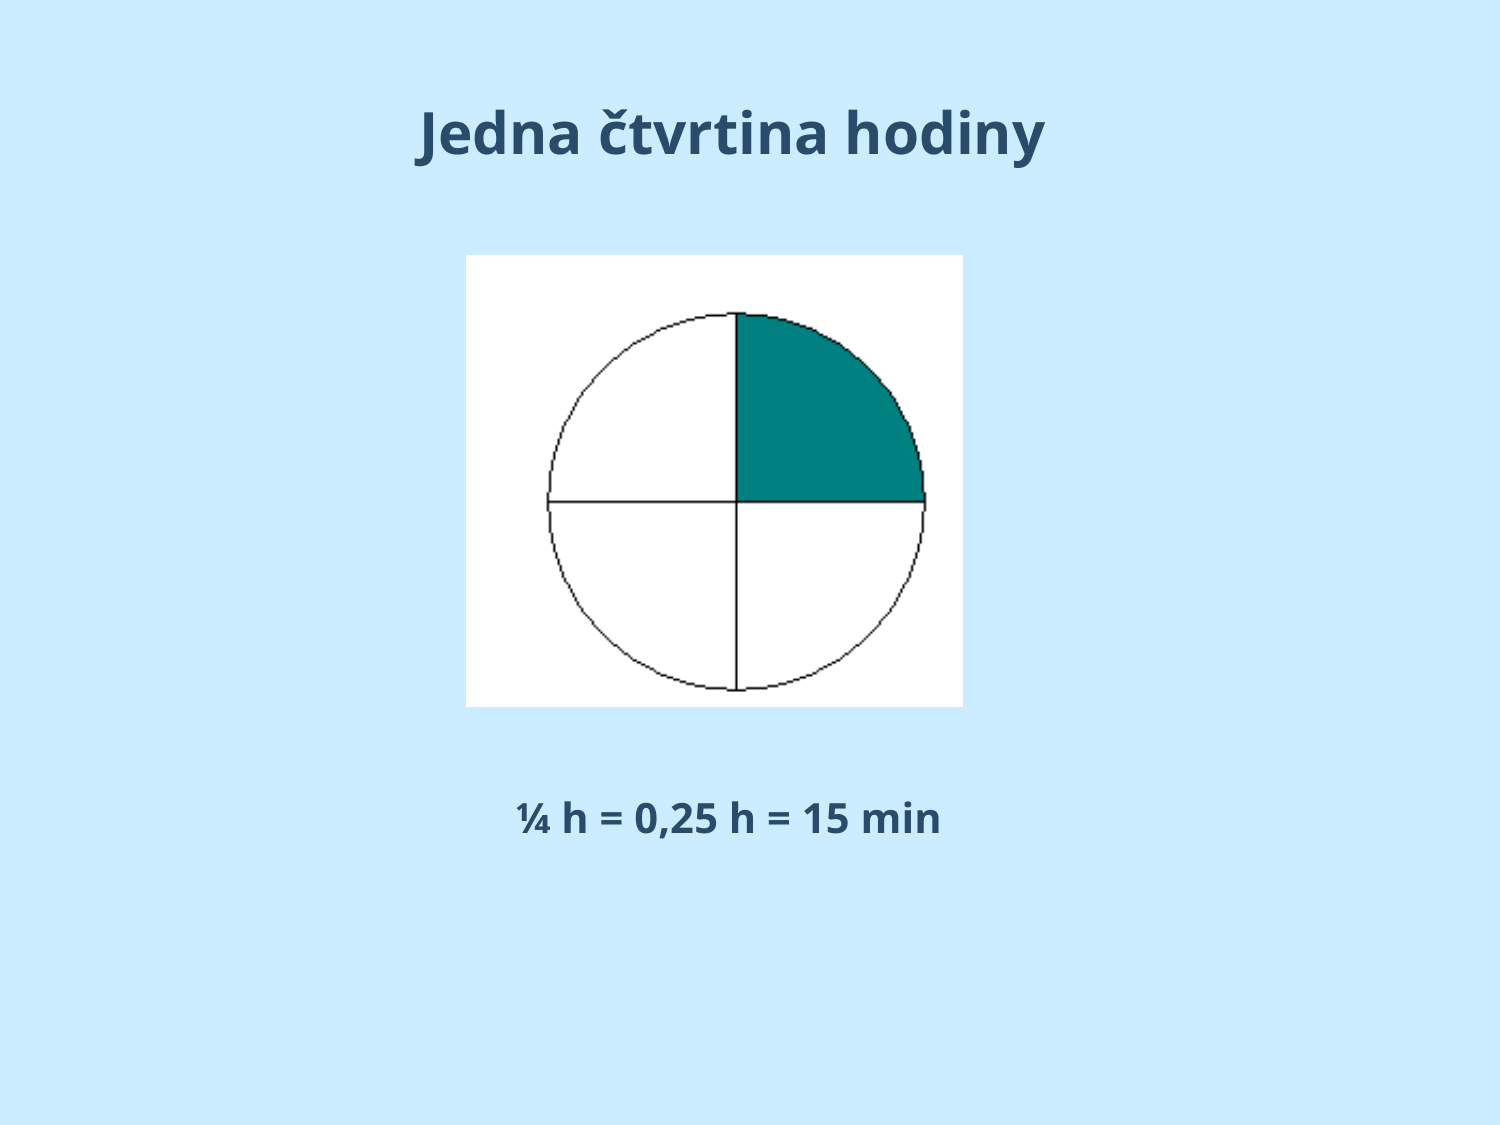

Jedna čtvrtina hodiny
¼ h = 0,25 h = 15 min